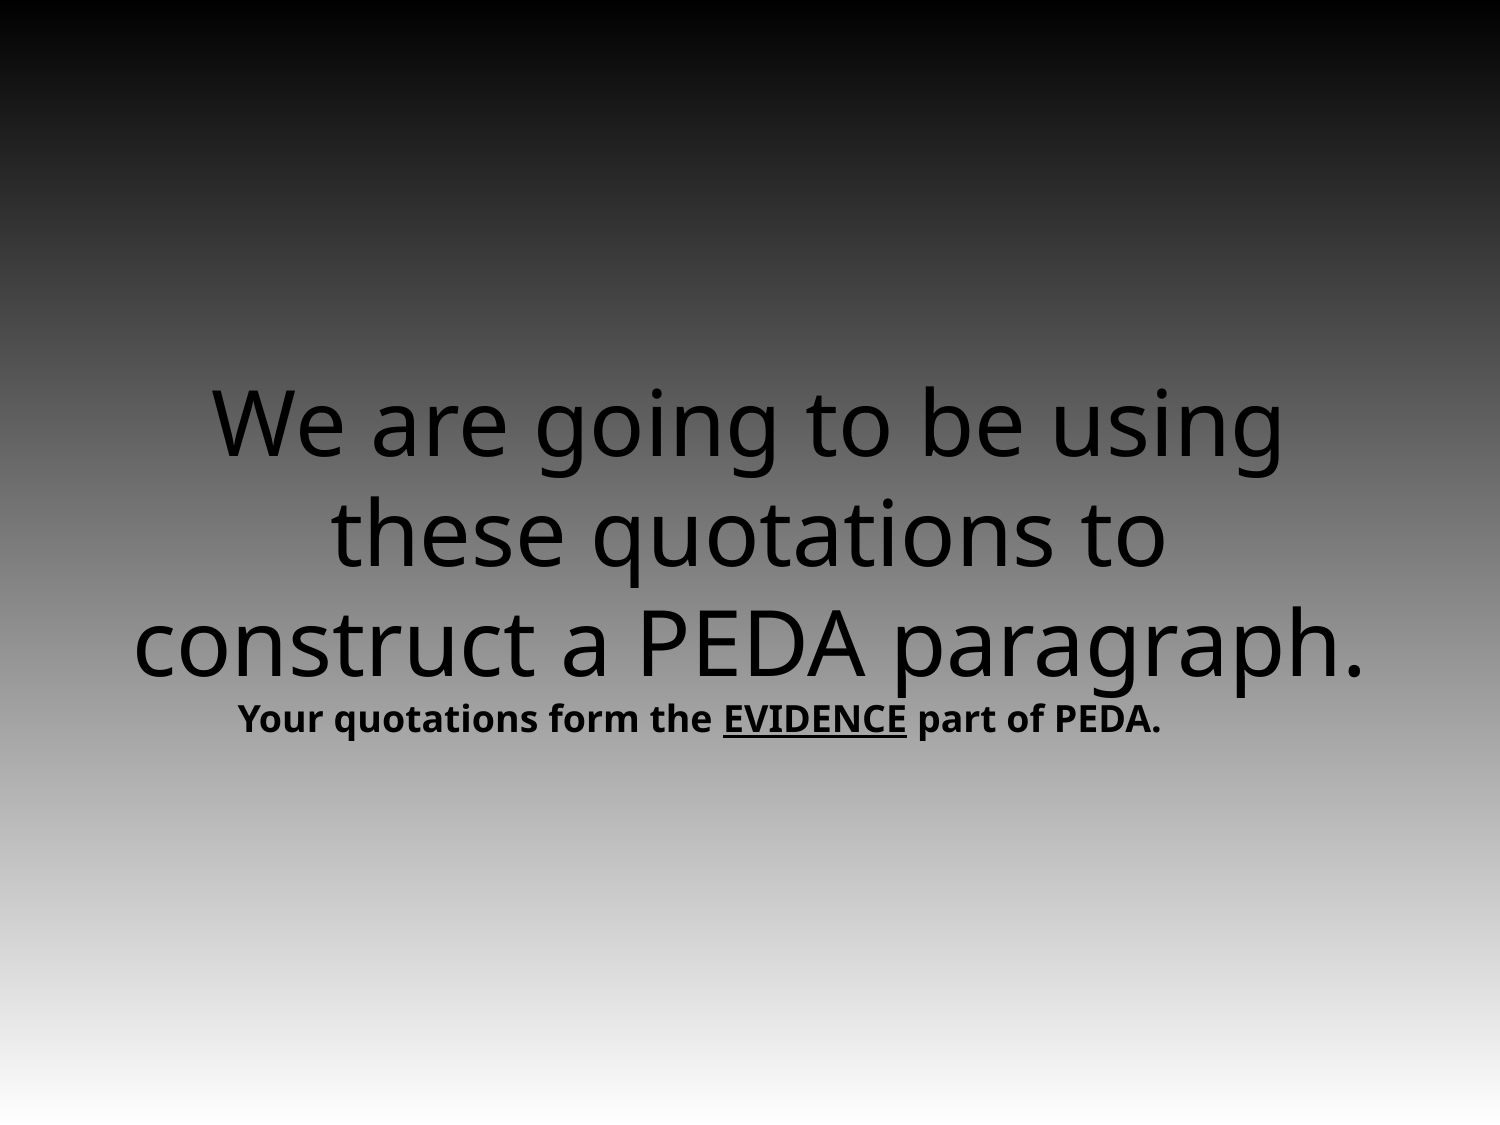

# We are going to be using these quotations to construct a PEDA paragraph.
Your quotations form the EVIDENCE part of PEDA.